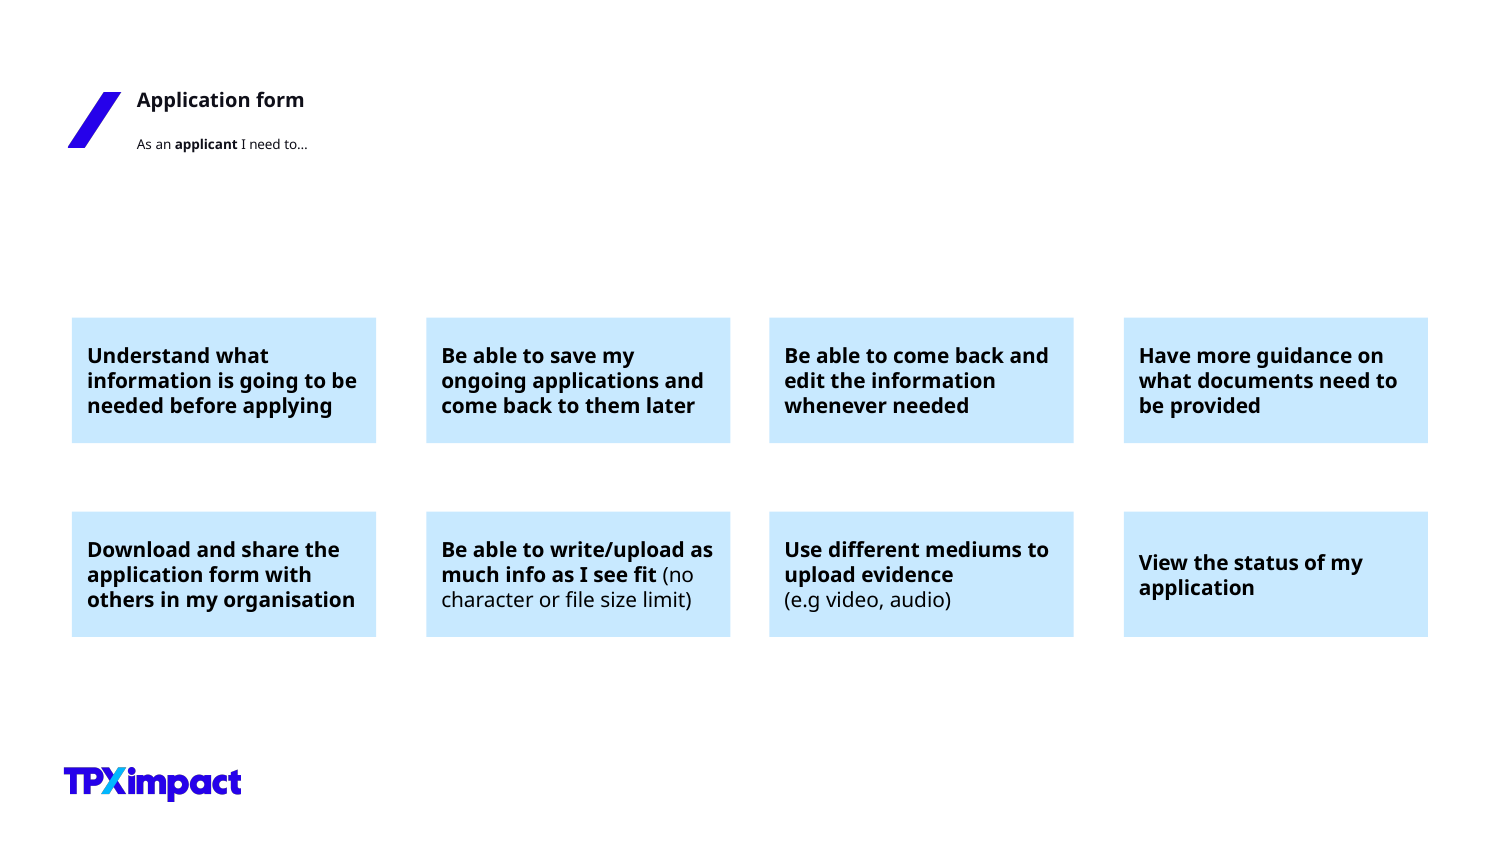

# Application form As an applicant I need to…
Understand what information is going to be needed before applying
Be able to save my ongoing applications and come back to them later
Be able to come back and edit the information whenever needed
Have more guidance on what documents need to be provided
Download and share the application form with others in my organisation
Be able to write/upload as much info as I see fit (no character or file size limit)
Use different mediums to upload evidence
(e.g video, audio)
View the status of my application